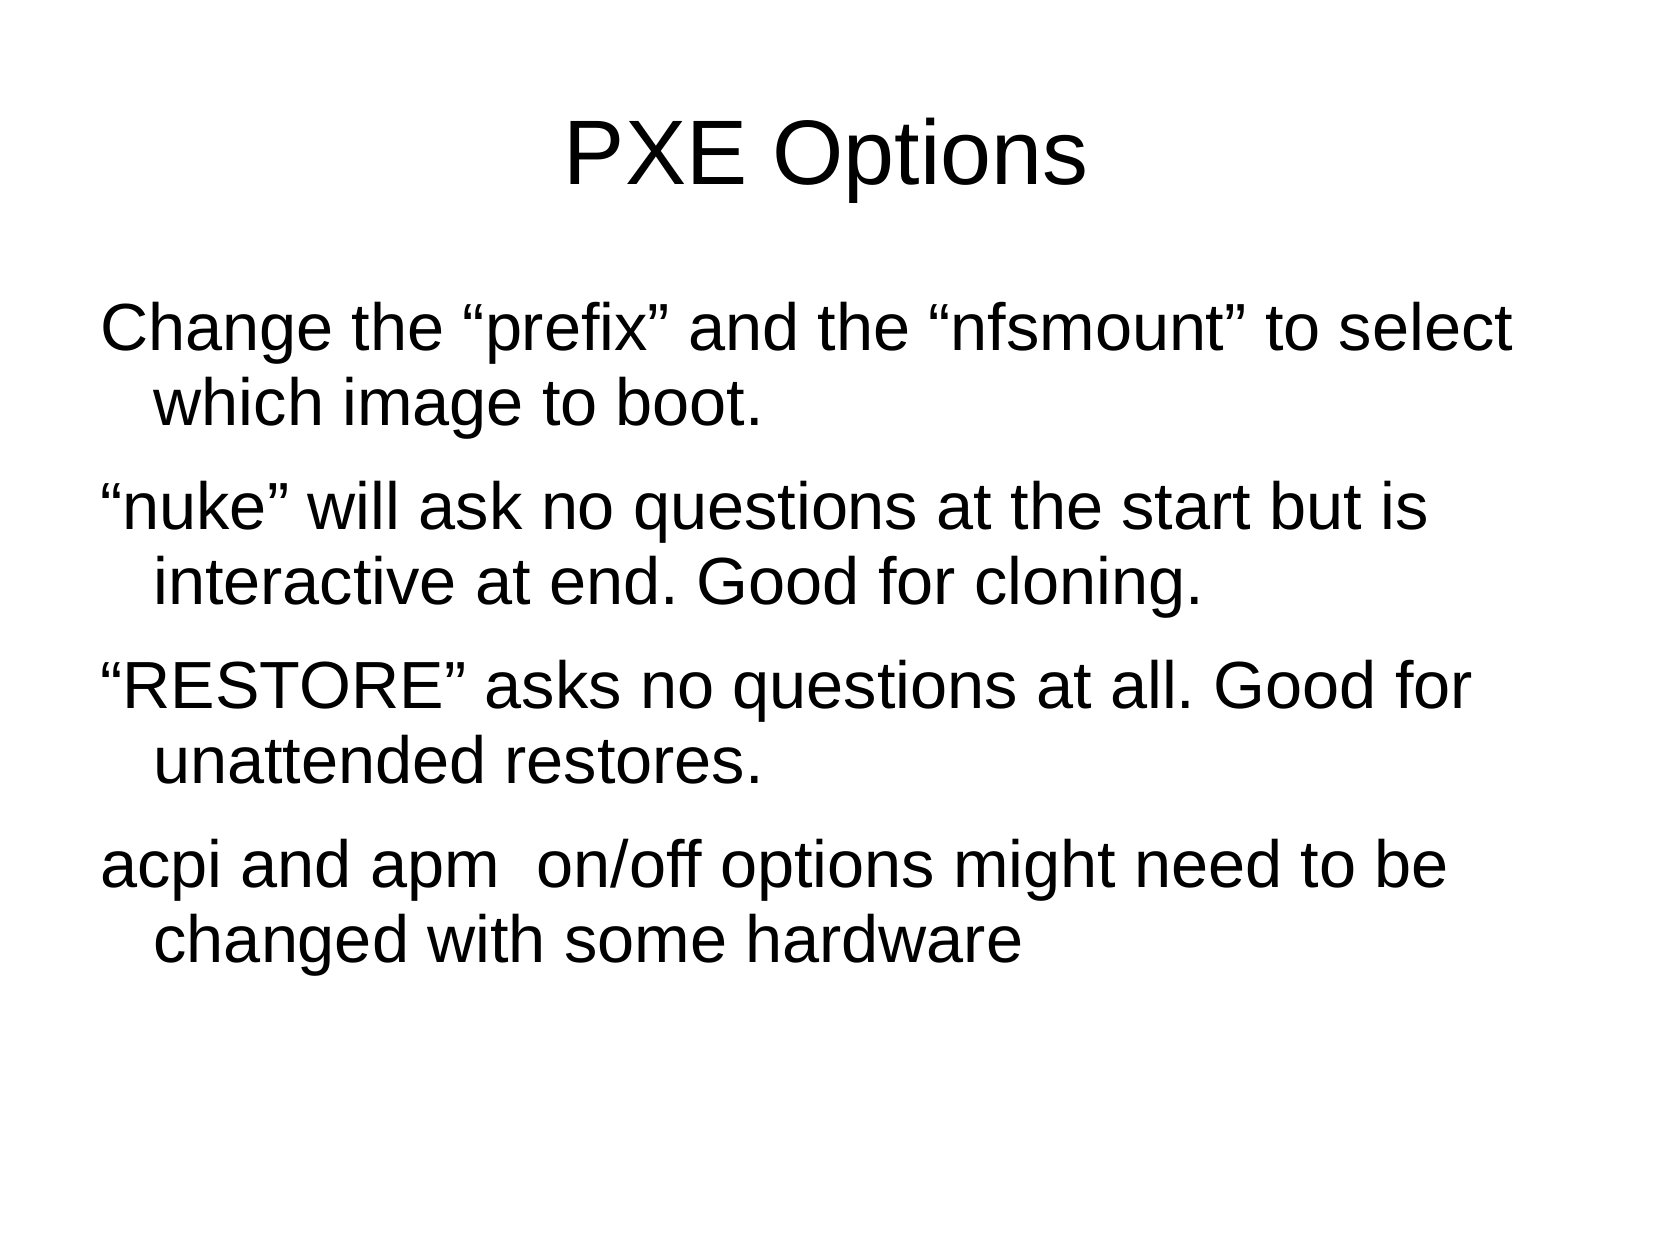

# PXE Options
Change the “prefix” and the “nfsmount” to select which image to boot.
“nuke” will ask no questions at the start but is interactive at end. Good for cloning.
“RESTORE” asks no questions at all. Good for unattended restores.
acpi and apm on/off options might need to be changed with some hardware